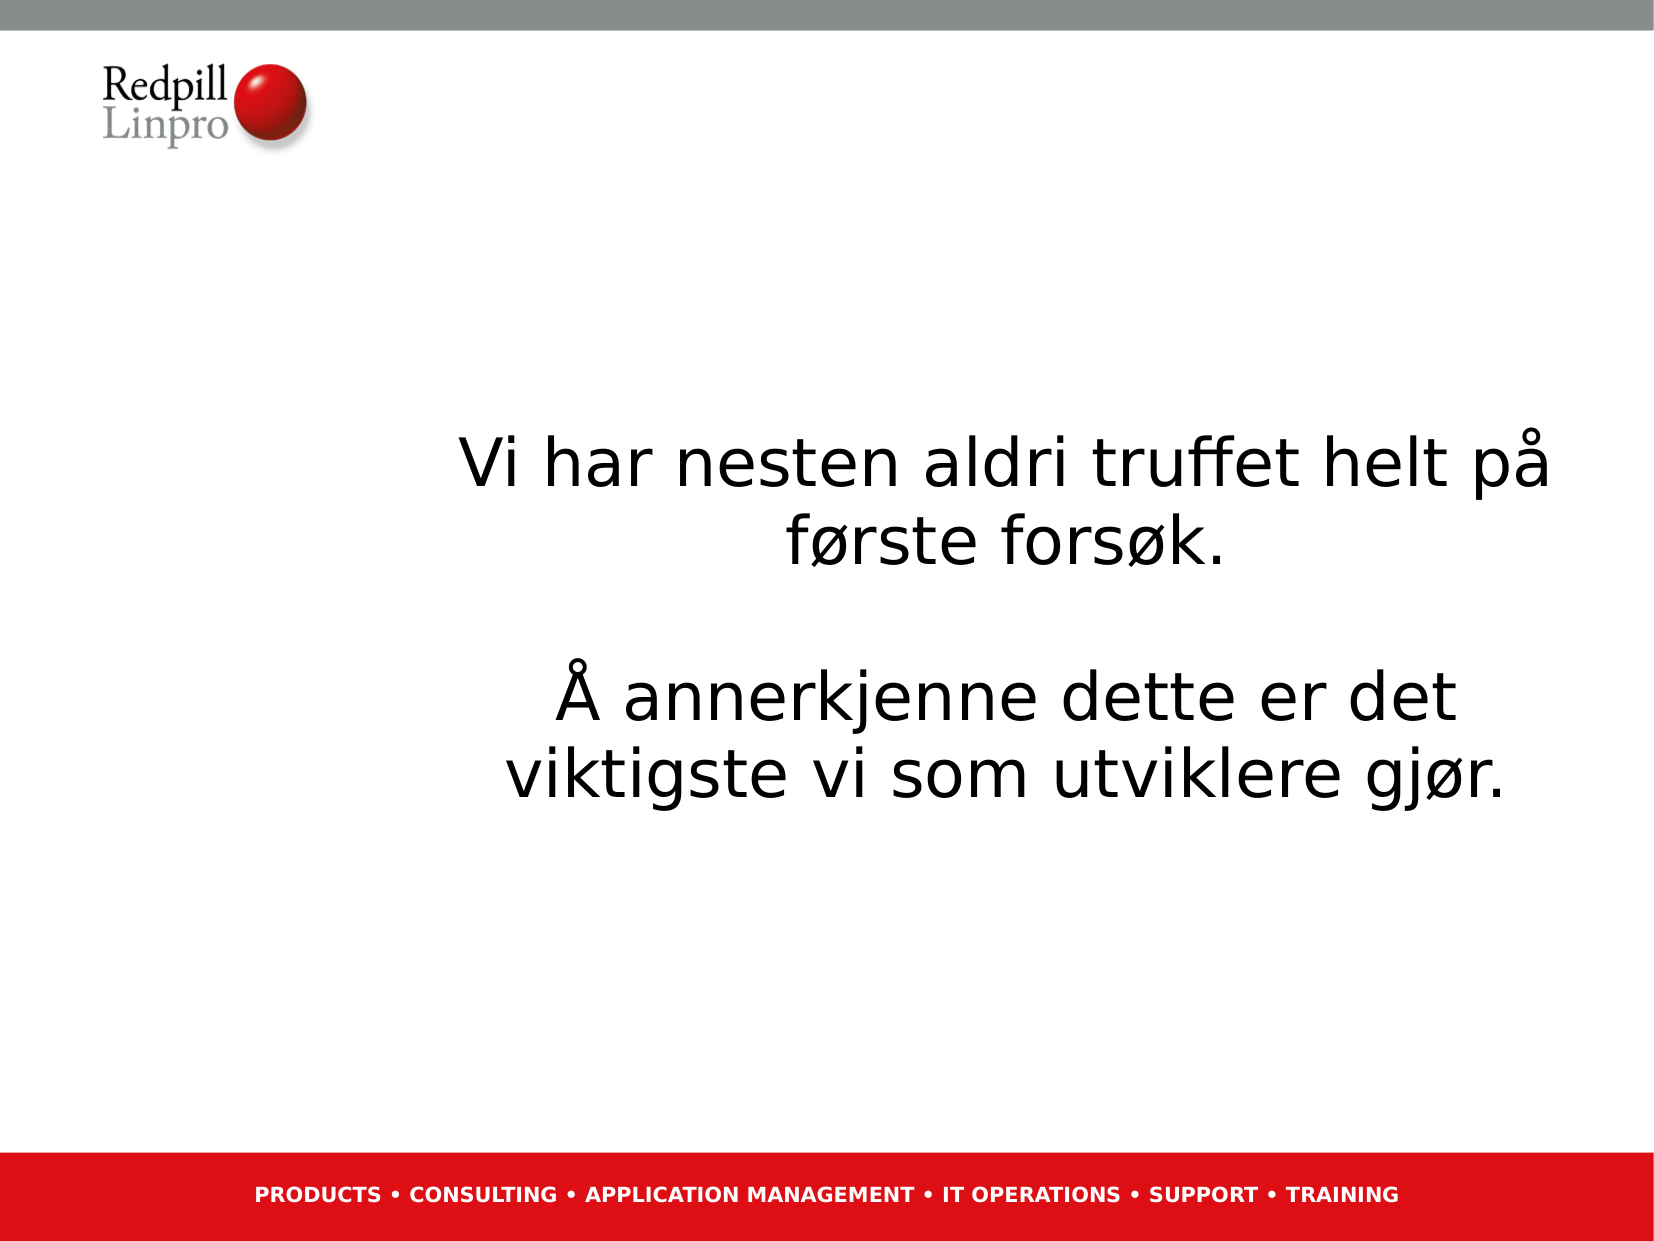

# Vi har nesten aldri truffet helt på første forsøk.
Å annerkjenne dette er det viktigste vi som utviklere gjør.